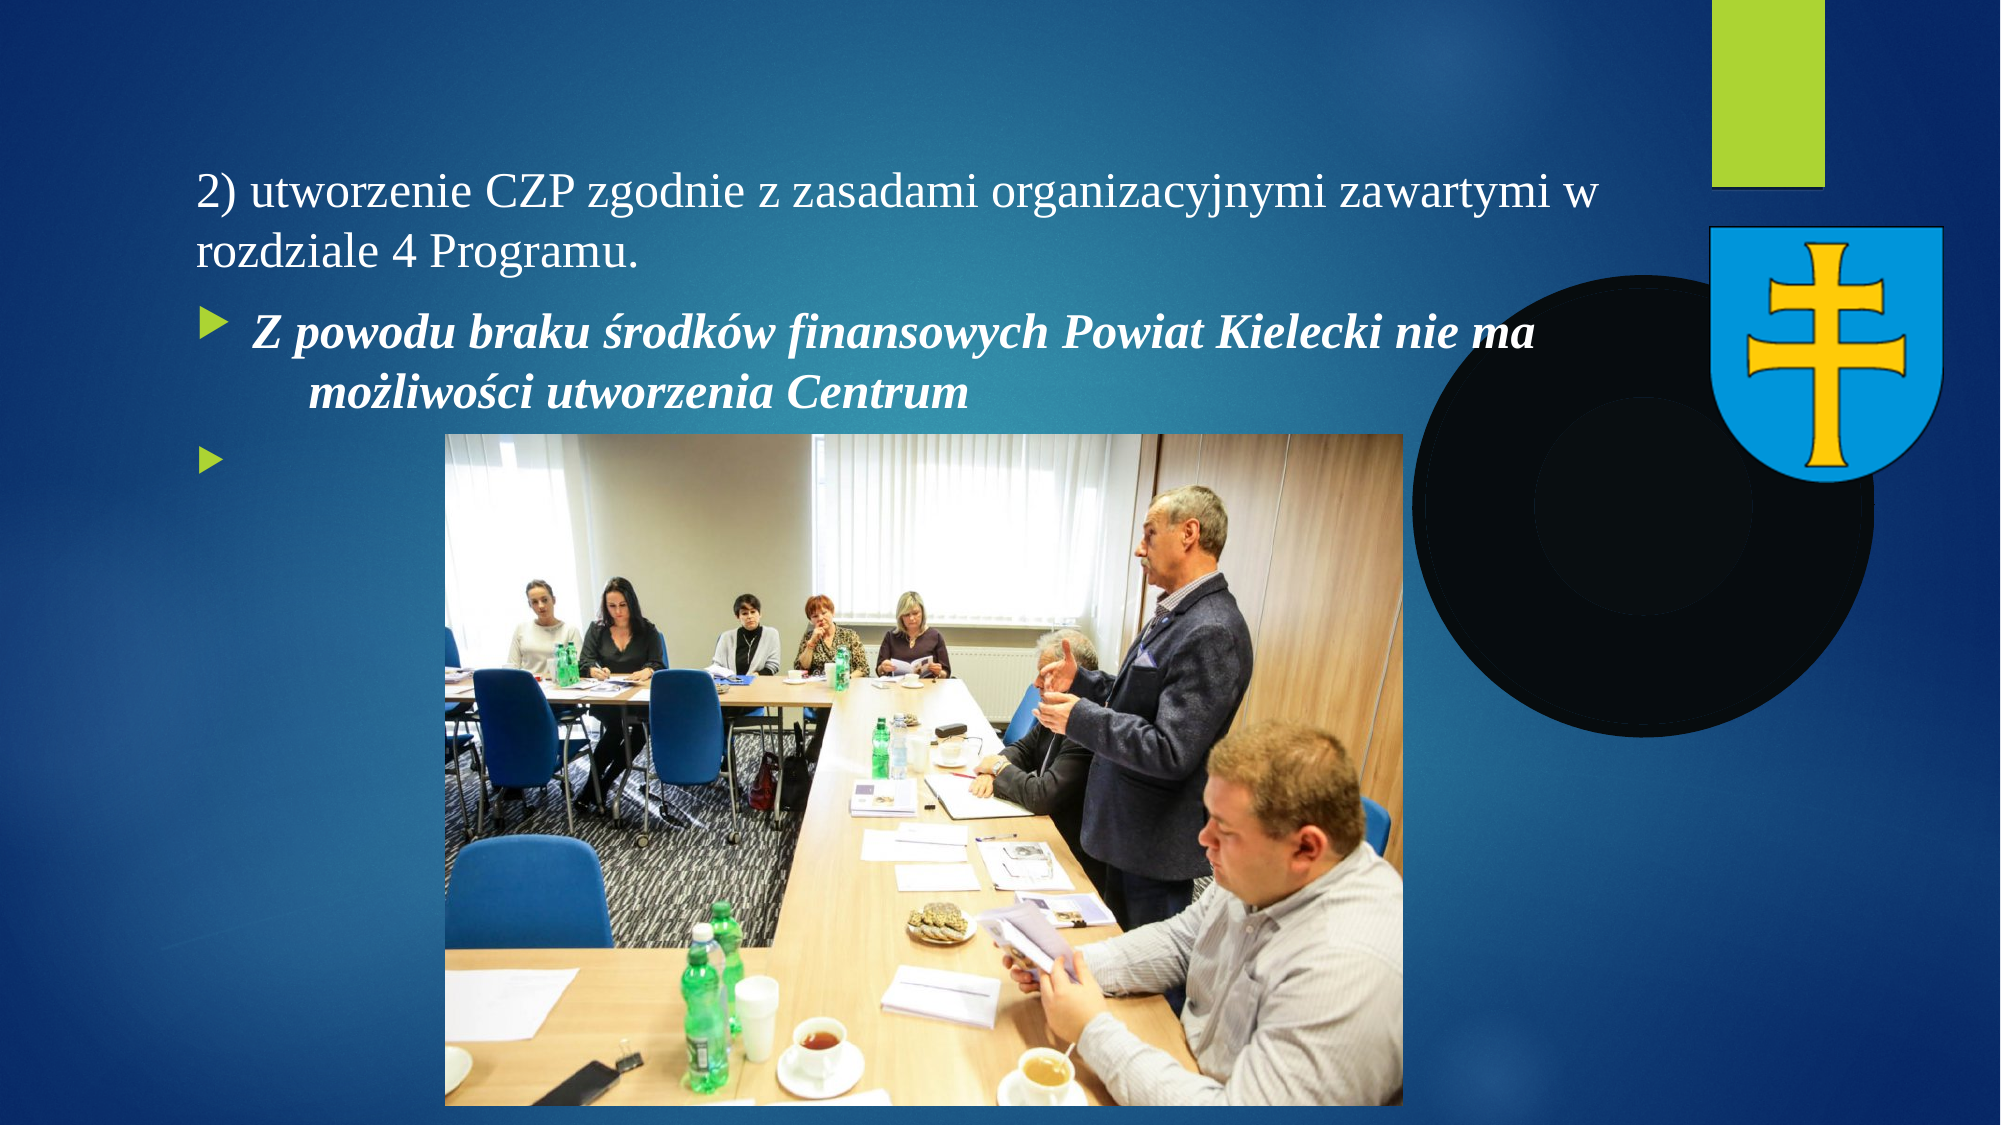

# 2) utworzenie CZP zgodnie z zasadami organizacyjnymi zawartymi w rozdziale 4 Programu.
Z powodu braku środków finansowych Powiat Kielecki nie ma możliwości utworzenia Centrum